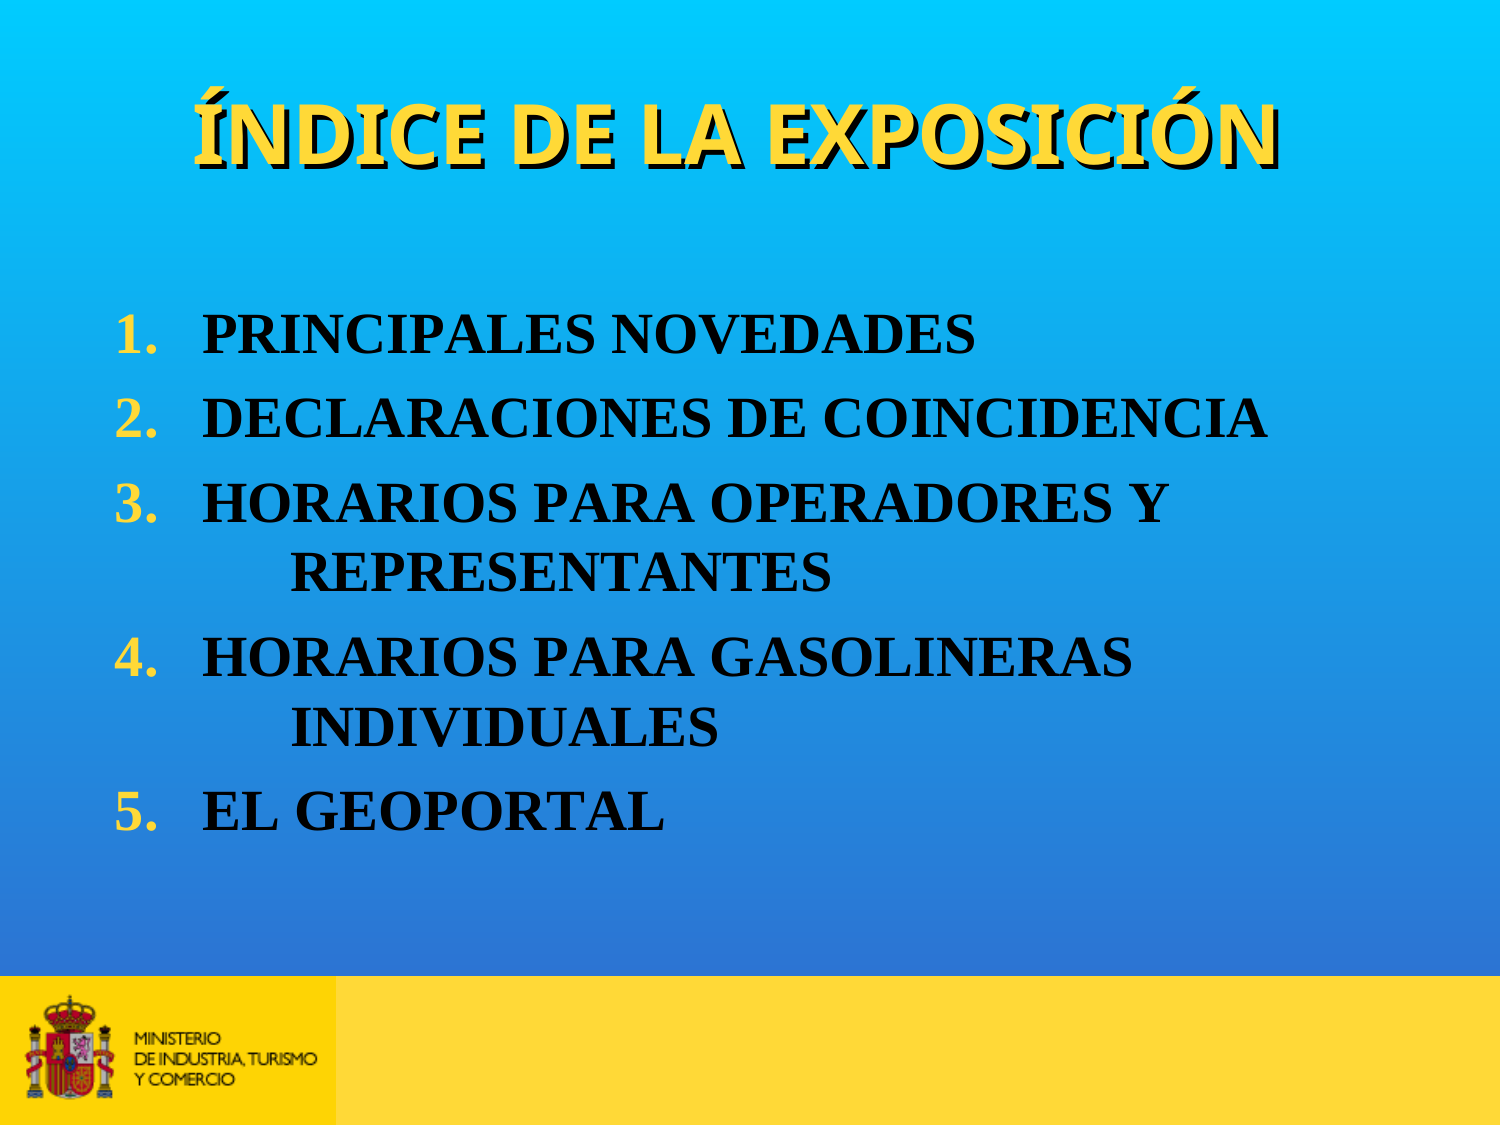

# ÍNDICE DE LA EXPOSICIÓN
PRINCIPALES NOVEDADES
DECLARACIONES DE COINCIDENCIA
HORARIOS PARA OPERADORES Y REPRESENTANTES
HORARIOS PARA GASOLINERAS INDIVIDUALES
EL GEOPORTAL